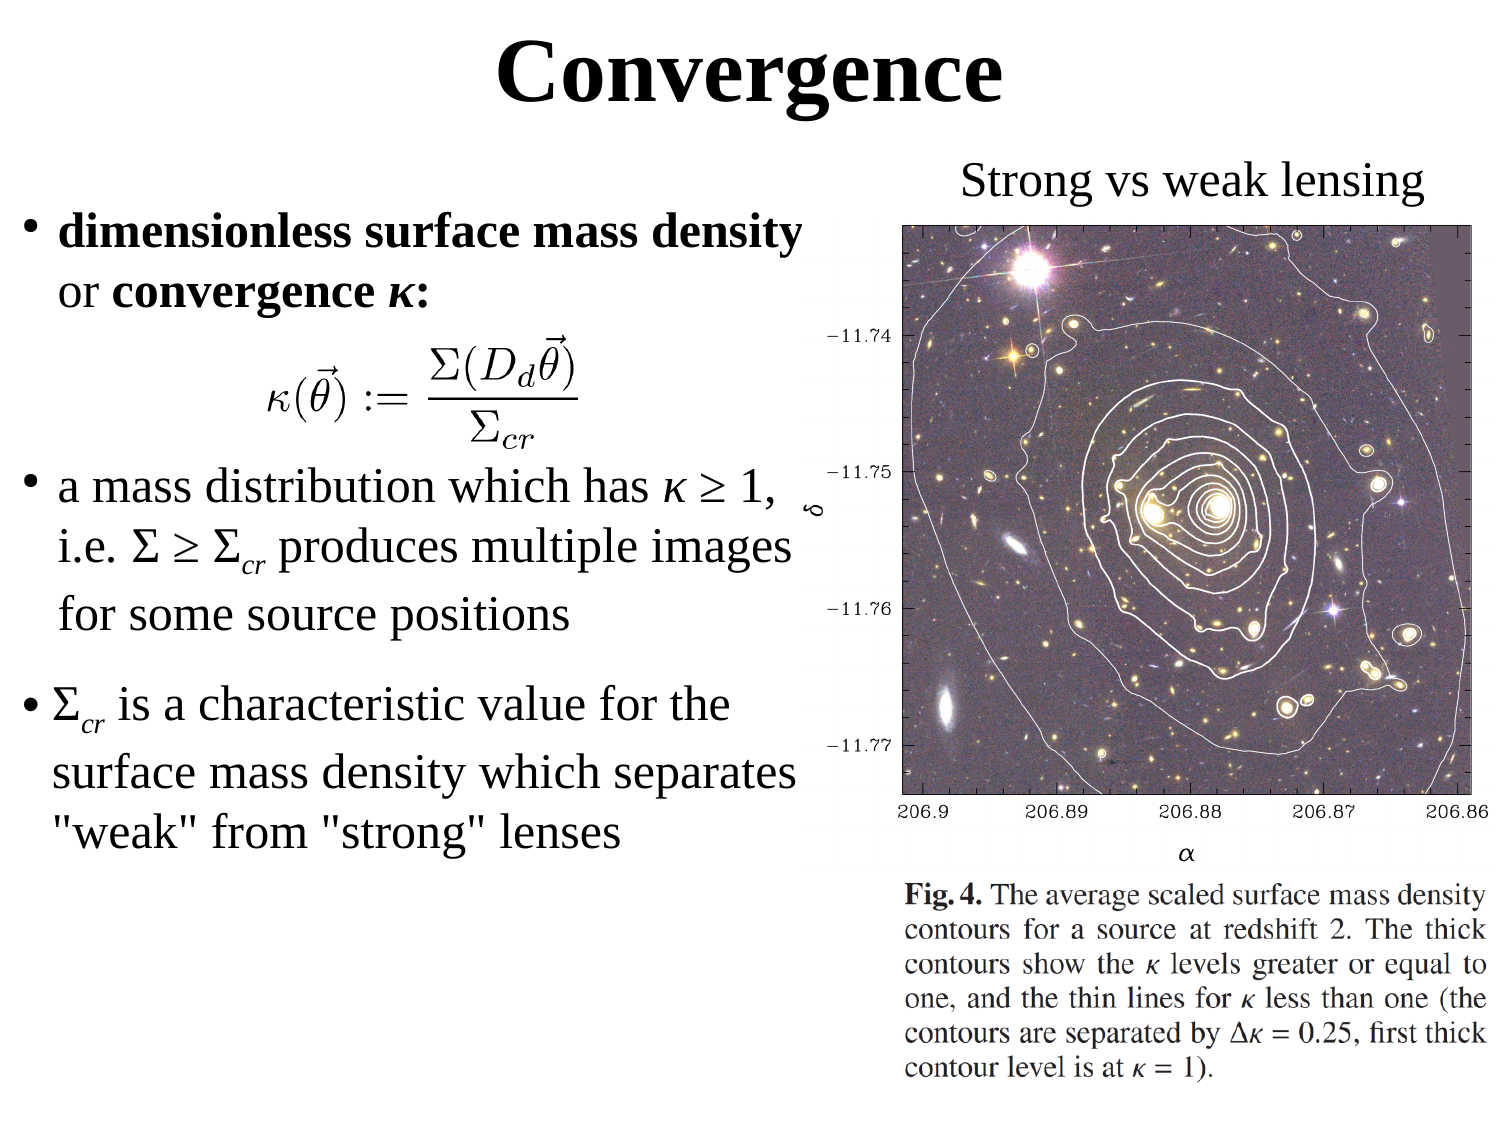

Convergence
Strong vs weak lensing
dimensionless surface mass density or convergence κ:
a mass distribution which has κ ≥ 1, i.e. Σ ≥ Σcr produces multiple images for some source positions
Σcr is a characteristic value for the surface mass density which separates "weak" from "strong" lenses